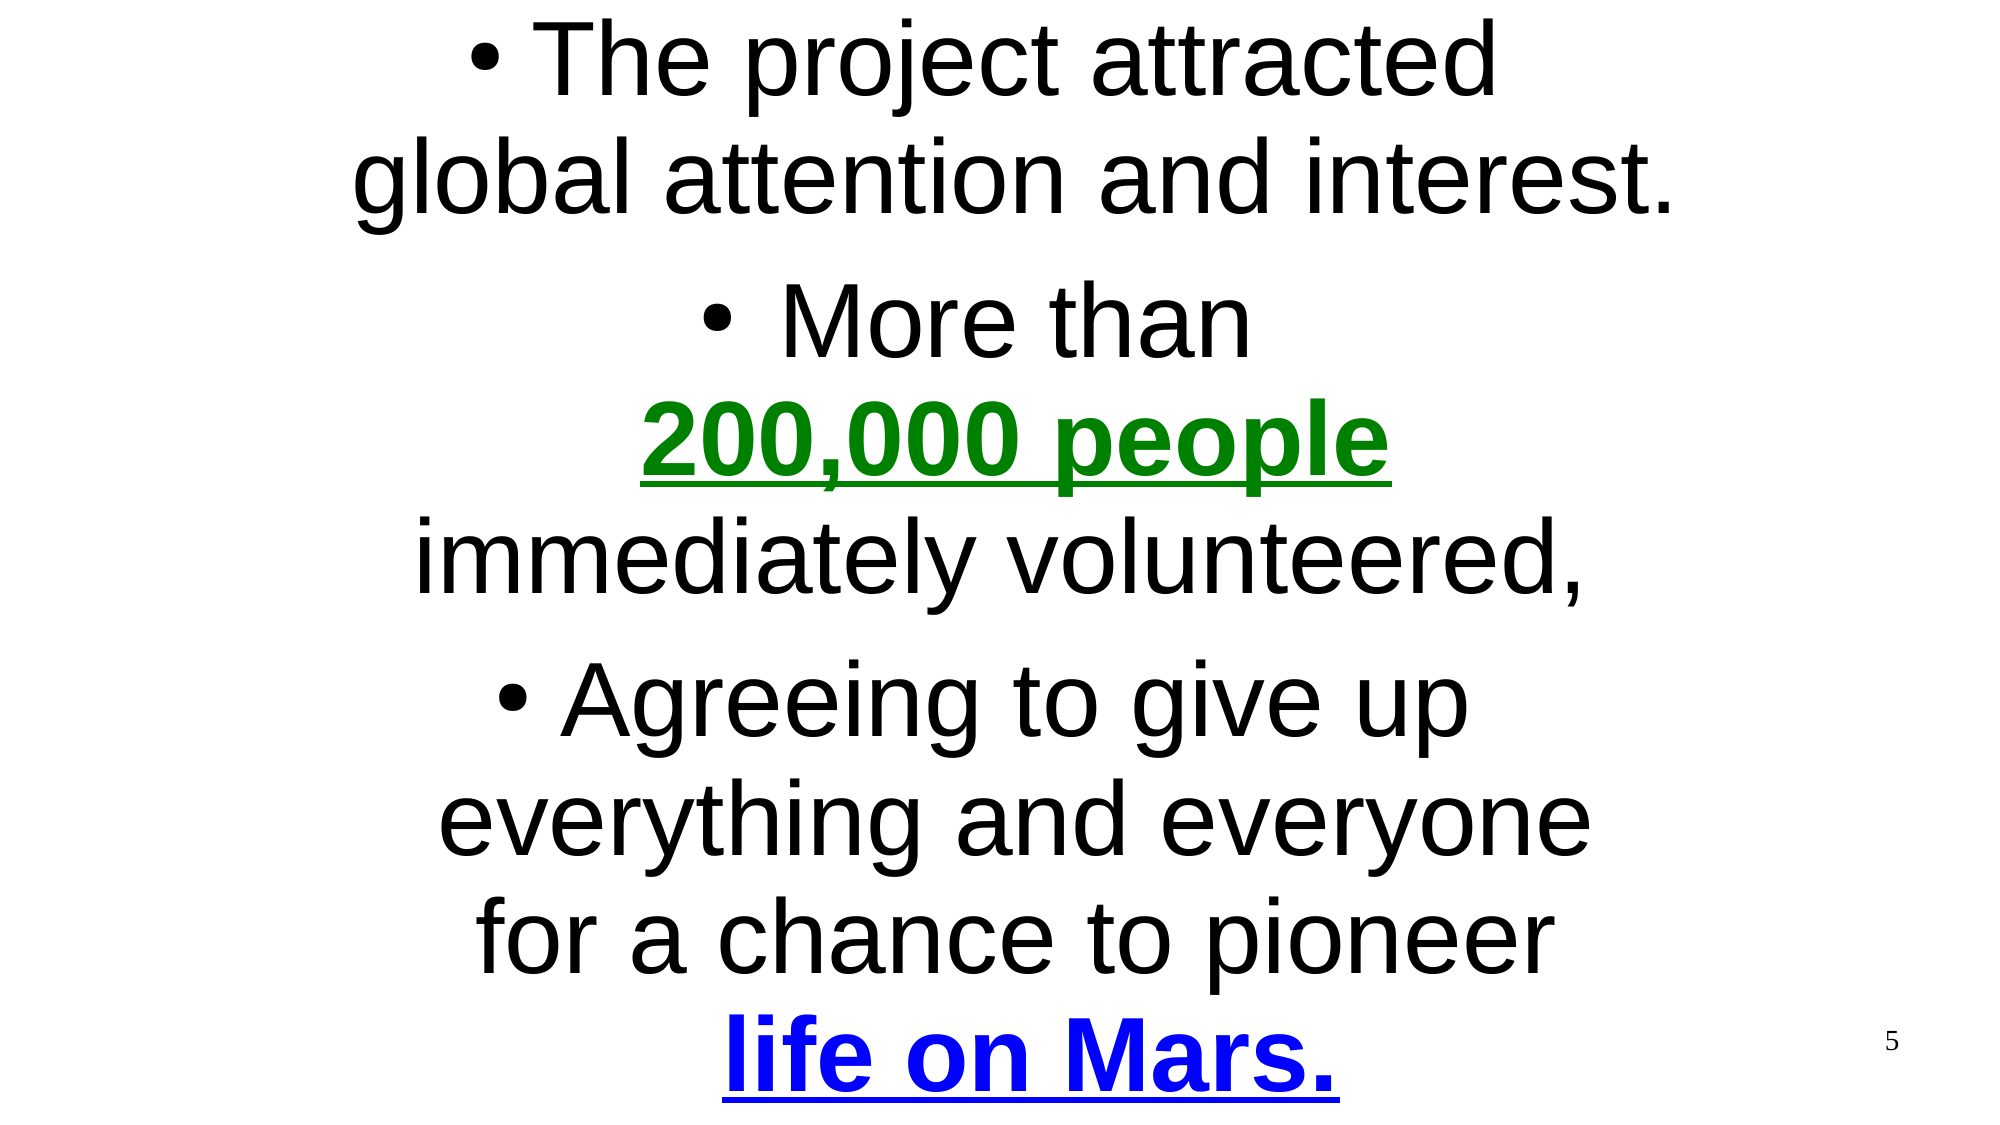

# The project attracted global attention and interest.
More than
200,000 people
immediately volunteered,
Agreeing to give up 
everything and everyone
for a chance to pioneer
life on Mars.
5